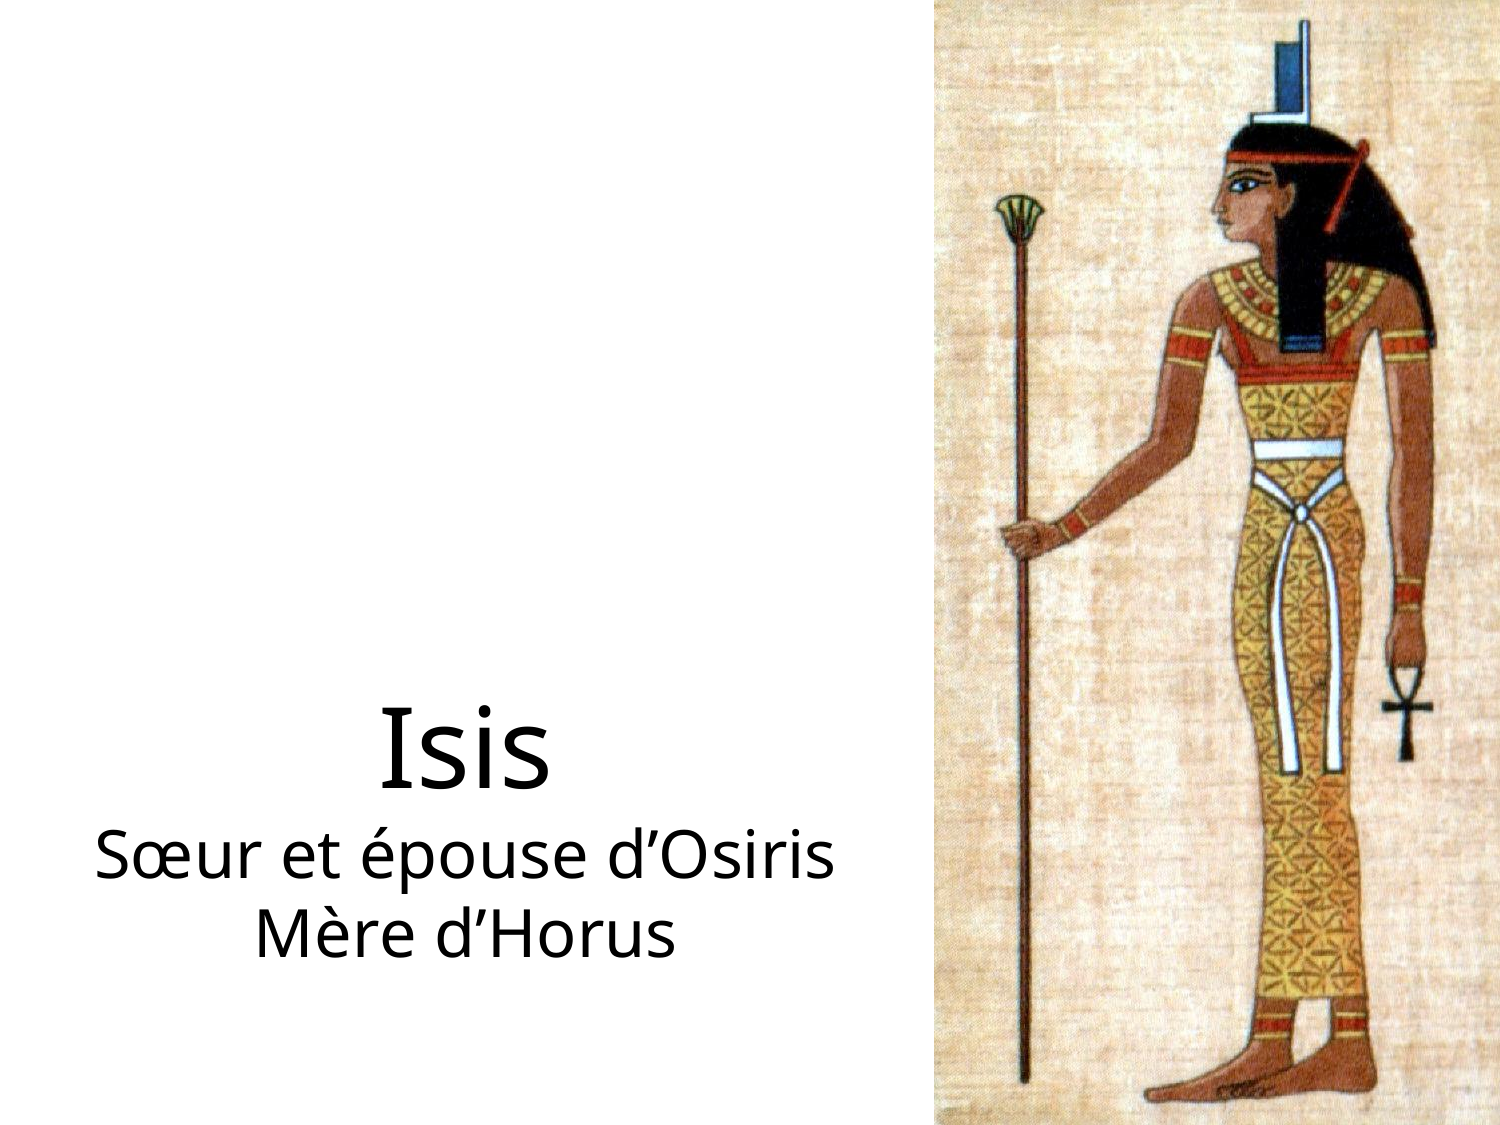

Isis
Sœur et épouse d’Osiris
Mère d’Horus